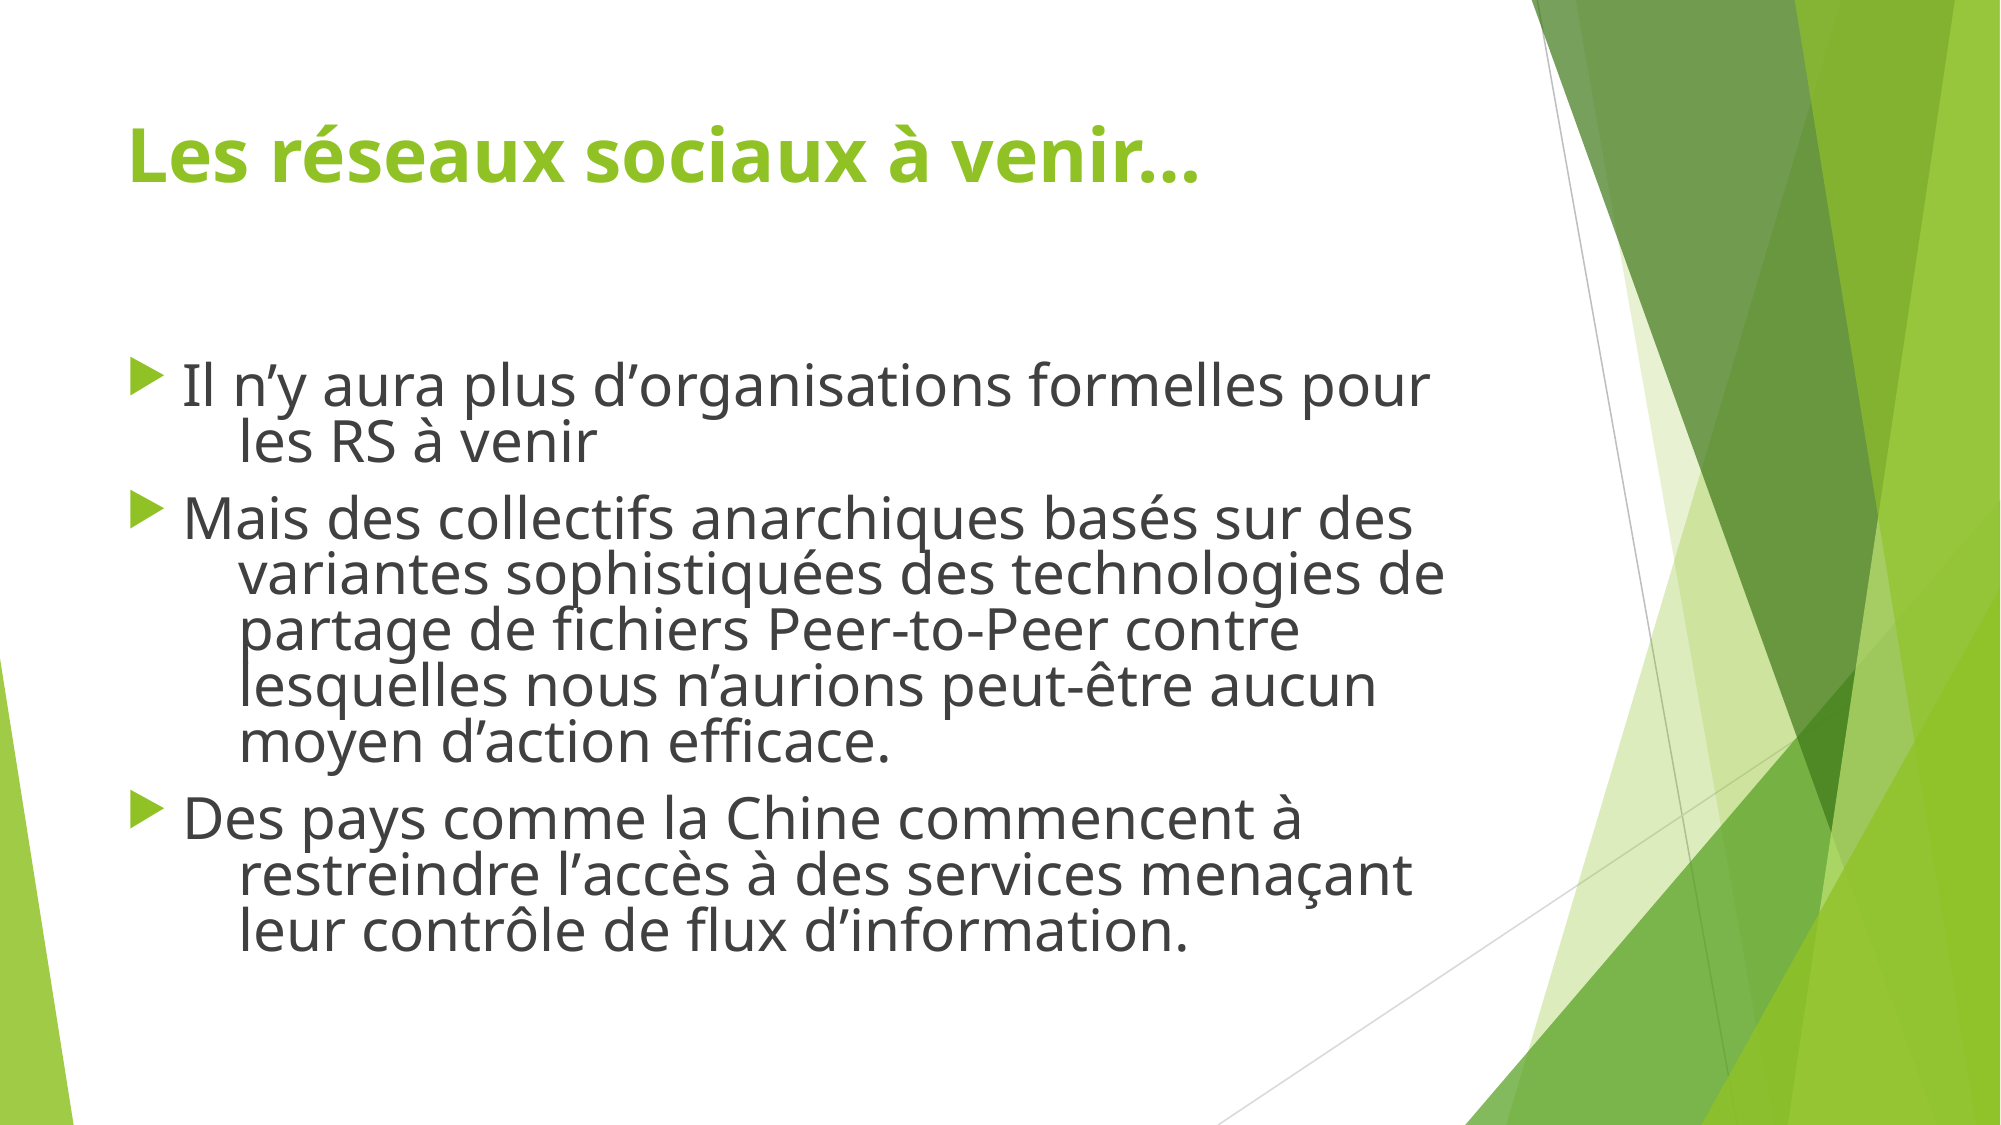

# Les réseaux sociaux à venir…
Il n’y aura plus d’organisations formelles pour les RS à venir
Mais des collectifs anarchiques basés sur des variantes sophistiquées des technologies de partage de fichiers Peer-to-Peer contre lesquelles nous n’aurions peut-être aucun moyen d’action efficace.
Des pays comme la Chine commencent à restreindre l’accès à des services menaçant leur contrôle de flux d’information.